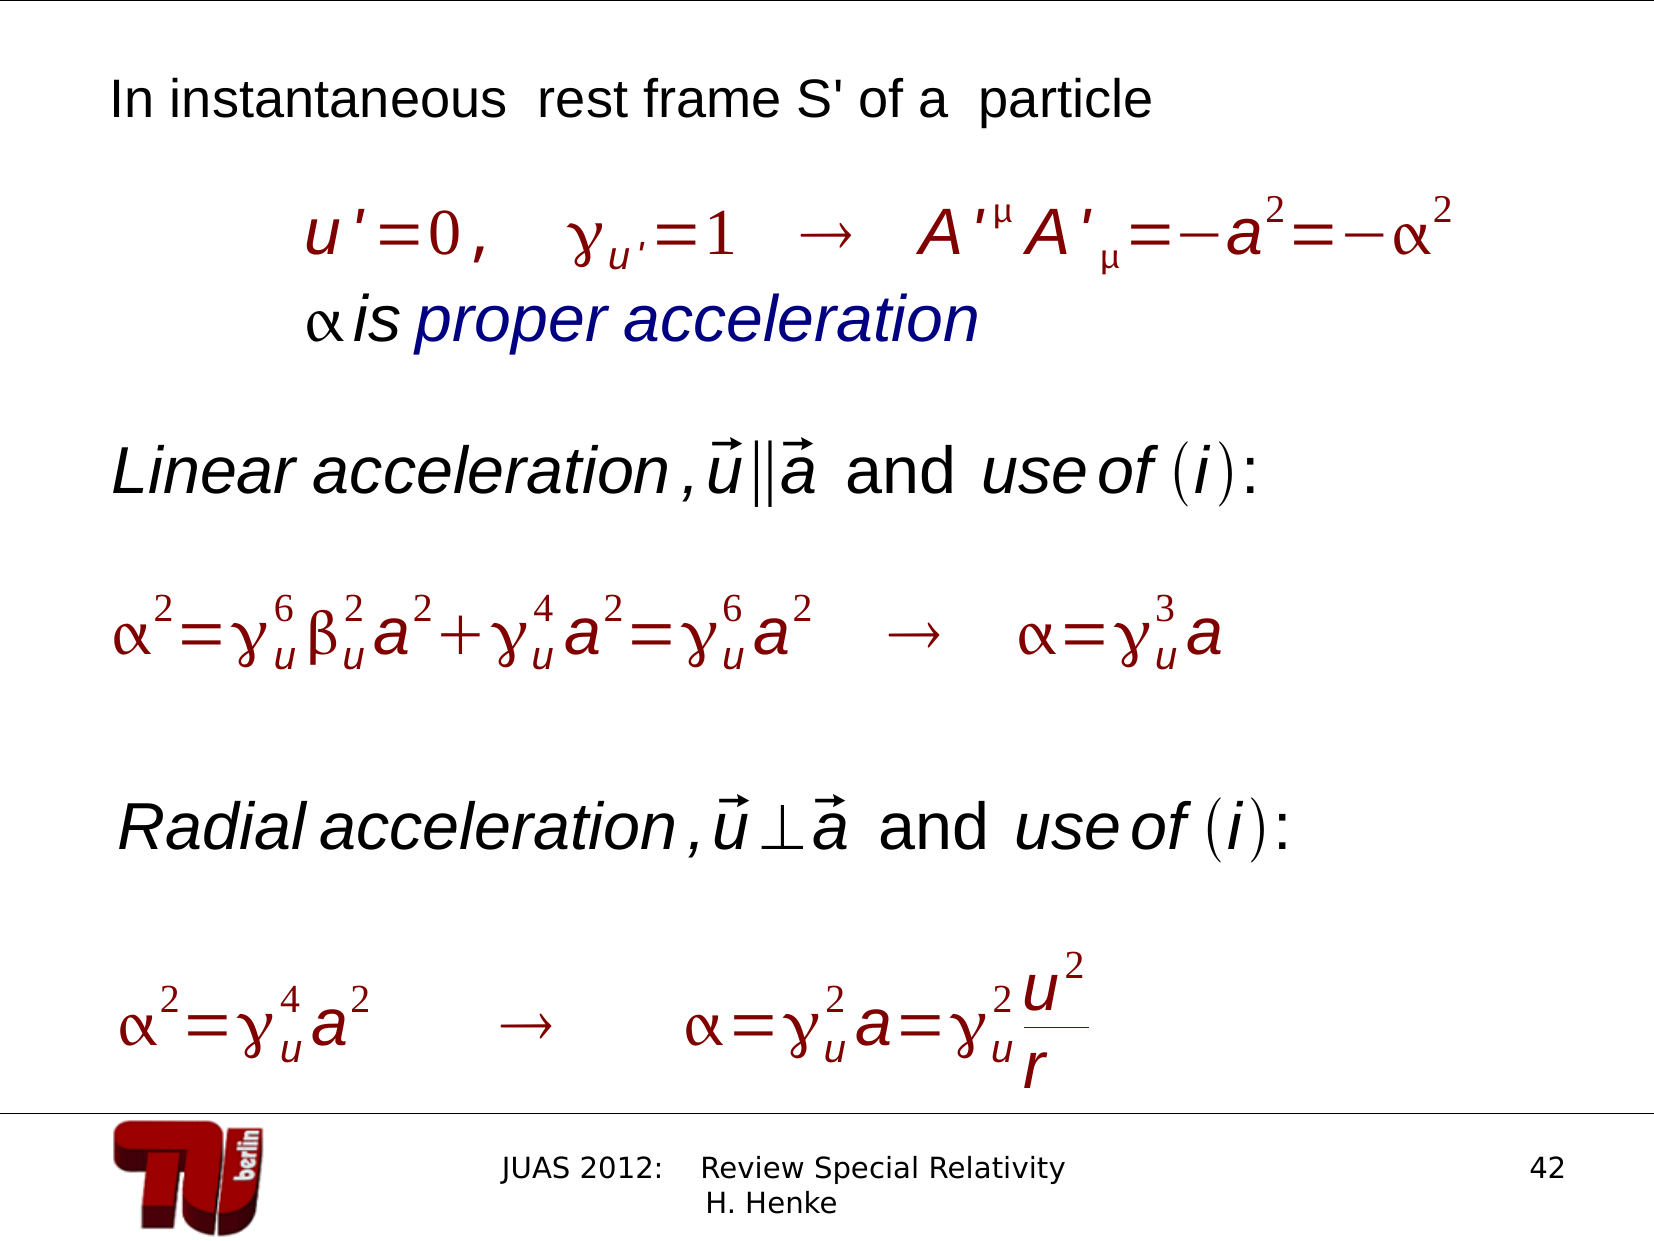

In instantaneous rest frame S' of a particle
42